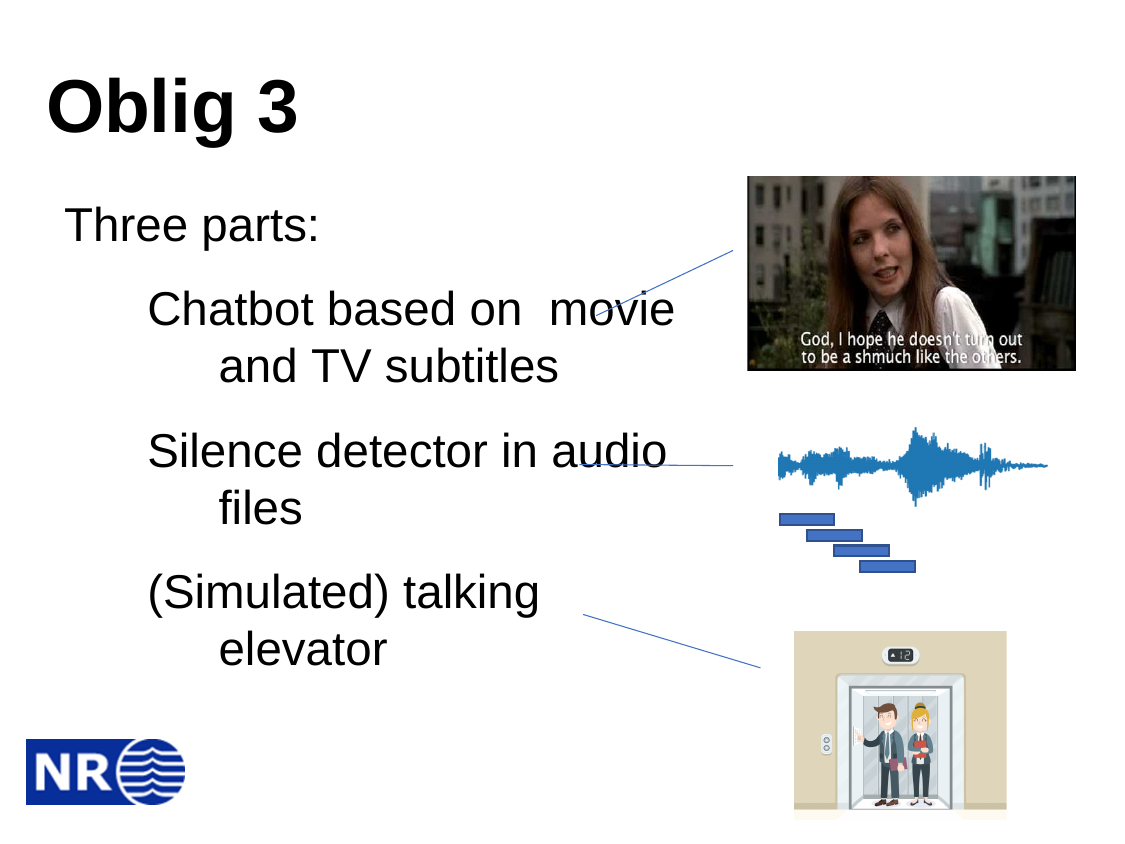

# Oblig 3
Three parts:
Chatbot based on movie and TV subtitles
Silence detector in audio files
(Simulated) talking elevator